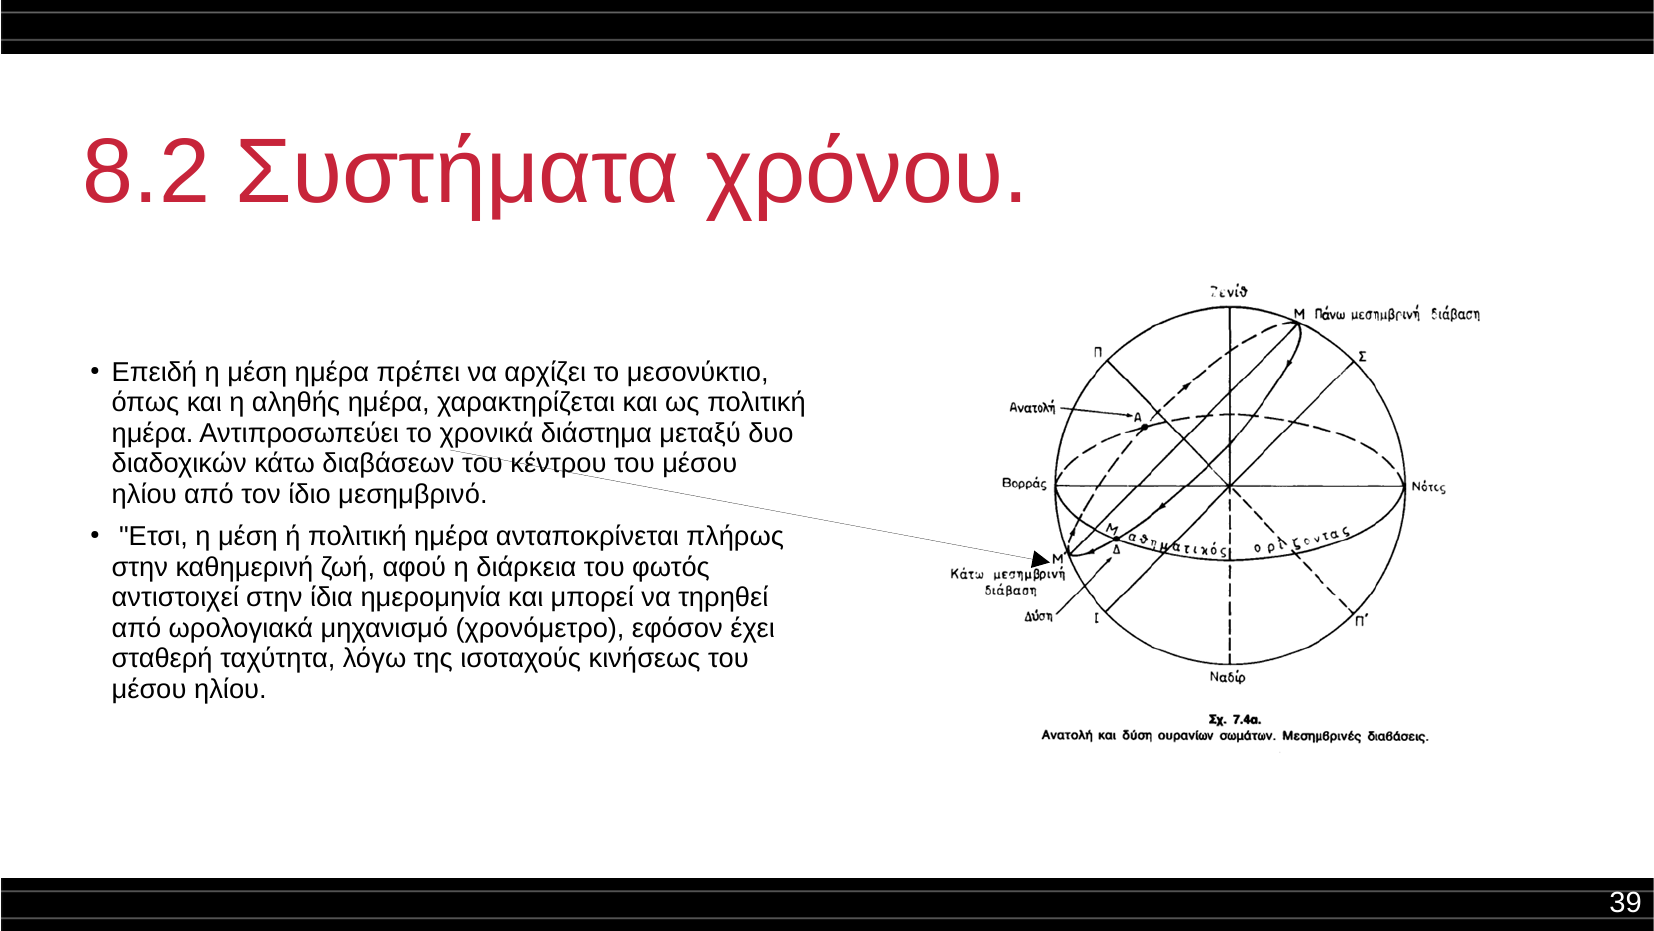

# 8.2 Συστήματα χρόνου.
Επειδή η μέση ημέρα πρέπει να αρχίζει το μεσονύκτιο, όπως και η αληθής ημέρα, χαρακτηρίζεται και ως πολιτική ημέρα. Αντιπροσωπεύει το χρονικά διάστημα μεταξύ δυο διαδοχικών κάτω διαβάσεων του κέντρου του μέσου ηλίου από τον ίδιο μεσημβρινό.
 "Ετσι, η μέση ή πολιτική ημέρα ανταποκρίνεται πλήρως στην καθημερινή ζωή, αφού η διάρκεια του φωτός αντιστοιχεί στην ίδια ημερομηνία και μπορεί να τηρηθεί από ωρολογιακά μηχανισμό (χρονόμετρο), εφόσον έχει σταθερή ταχύτητα, λόγω της ισοταχούς κινήσεως του μέσου ηλίου.